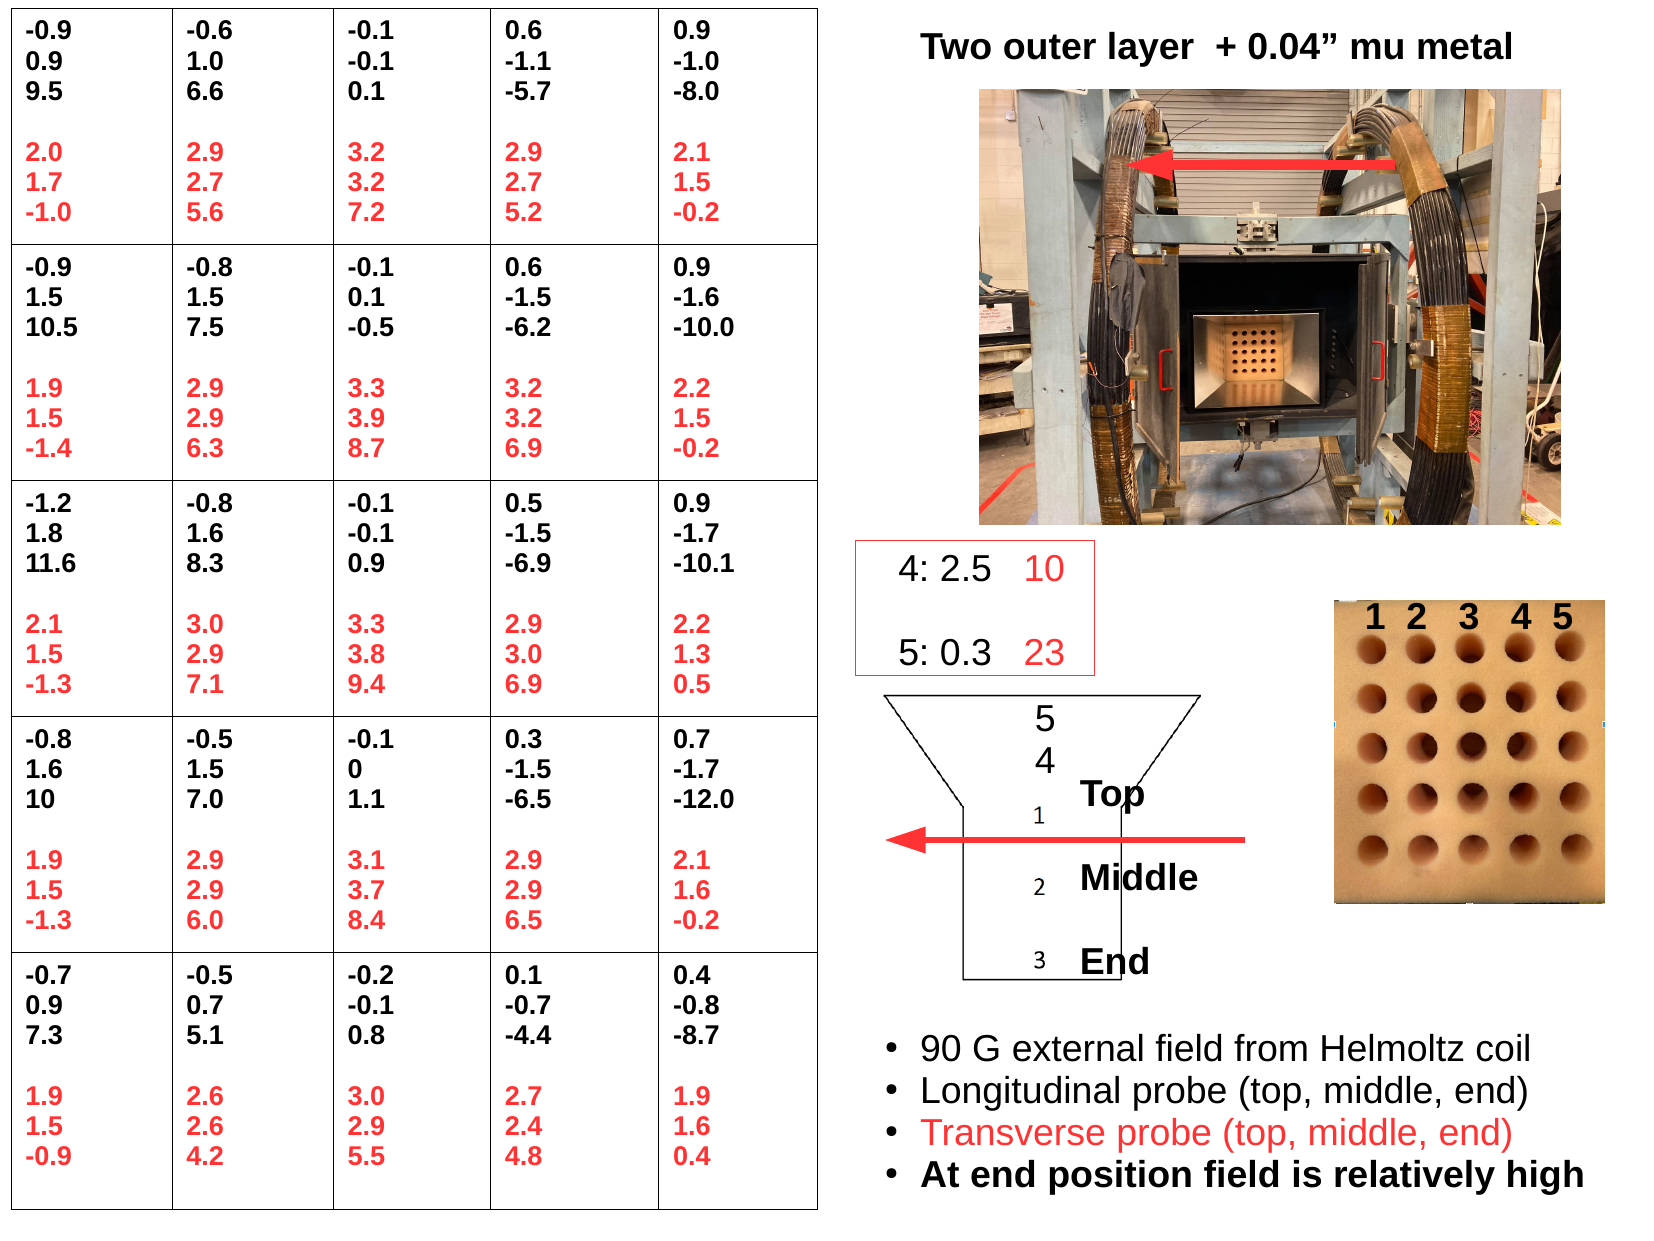

| -0.9 0.9 9.5 2.0 1.7 -1.0 | -0.6 1.0 6.6 2.9 2.7 5.6 | -0.1 -0.1 0.1 3.2 3.2 7.2 | 0.6 -1.1 -5.7 2.9 2.7 5.2 | 0.9 -1.0 -8.0 2.1 1.5 -0.2 |
| --- | --- | --- | --- | --- |
| -0.9 1.5 10.5 1.9 1.5 -1.4 | -0.8 1.5 7.5 2.9 2.9 6.3 | -0.1 0.1 -0.5 3.3 3.9 8.7 | 0.6 -1.5 -6.2 3.2 3.2 6.9 | 0.9 -1.6 -10.0 2.2 1.5 -0.2 |
| -1.2 1.8 11.6 2.1 1.5 -1.3 | -0.8 1.6 8.3 3.0 2.9 7.1 | -0.1 -0.1 0.9 3.3 3.8 9.4 | 0.5 -1.5 -6.9 2.9 3.0 6.9 | 0.9 -1.7 -10.1 2.2 1.3 0.5 |
| -0.8 1.6 10 1.9 1.5 -1.3 | -0.5 1.5 7.0 2.9 2.9 6.0 | -0.1 0 1.1 3.1 3.7 8.4 | 0.3 -1.5 -6.5 2.9 2.9 6.5 | 0.7 -1.7 -12.0 2.1 1.6 -0.2 |
| -0.7 0.9 7.3 1.9 1.5 -0.9 | -0.5 0.7 5.1 2.6 2.6 4.2 | -0.2 -0.1 0.8 3.0 2.9 5.5 | 0.1 -0.7 -4.4 2.7 2.4 4.8 | 0.4 -0.8 -8.7 1.9 1.6 0.4 |
Two outer layer + 0.04” mu metal
4: 2.5 10
5: 0.3 23
1 2 3 4 5
5
4
Top
Middle
End
90 G external field from Helmoltz coil
Longitudinal probe (top, middle, end)
Transverse probe (top, middle, end)
At end position field is relatively high